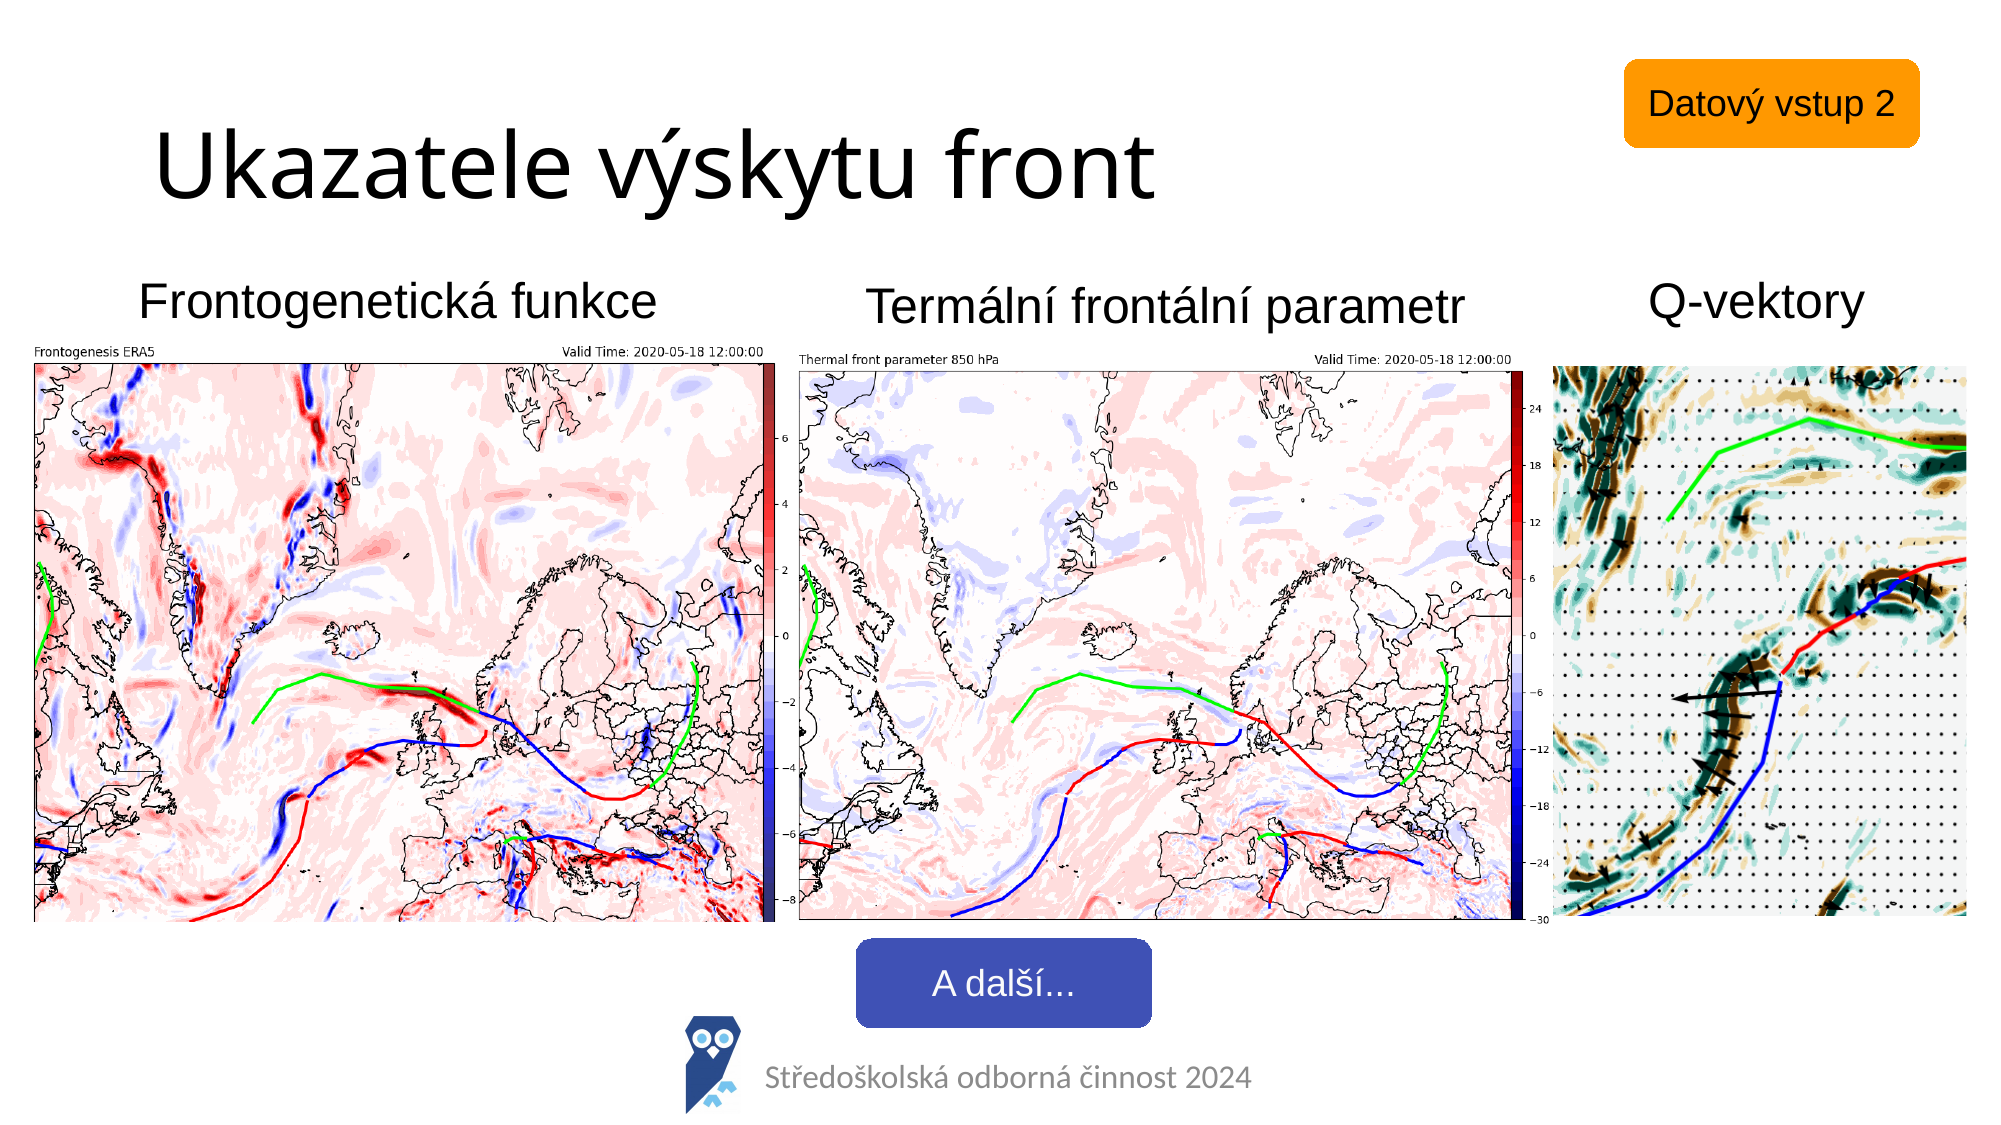

Datový vstup 2
# Ukazatele výskytu front
Frontogenetická funkce
Q-vektory
Termální frontální parametr
A další...
Středoškolská odborná činnost 2024